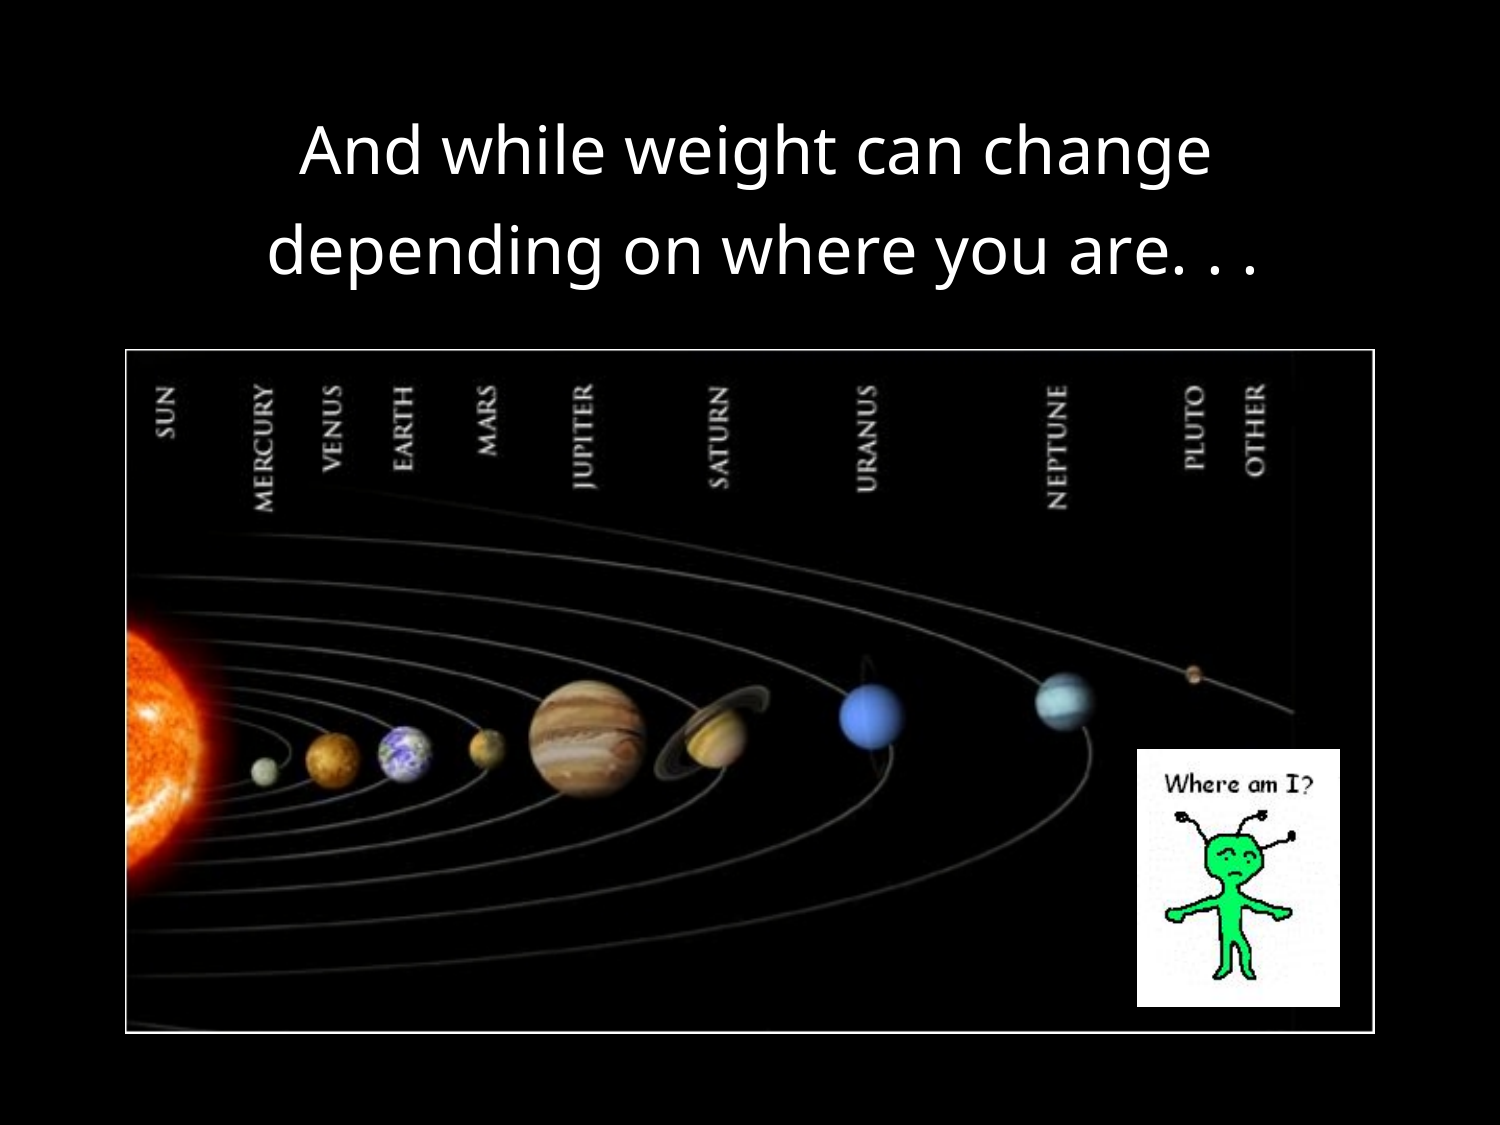

And while weight can change
depending on where you are. . .